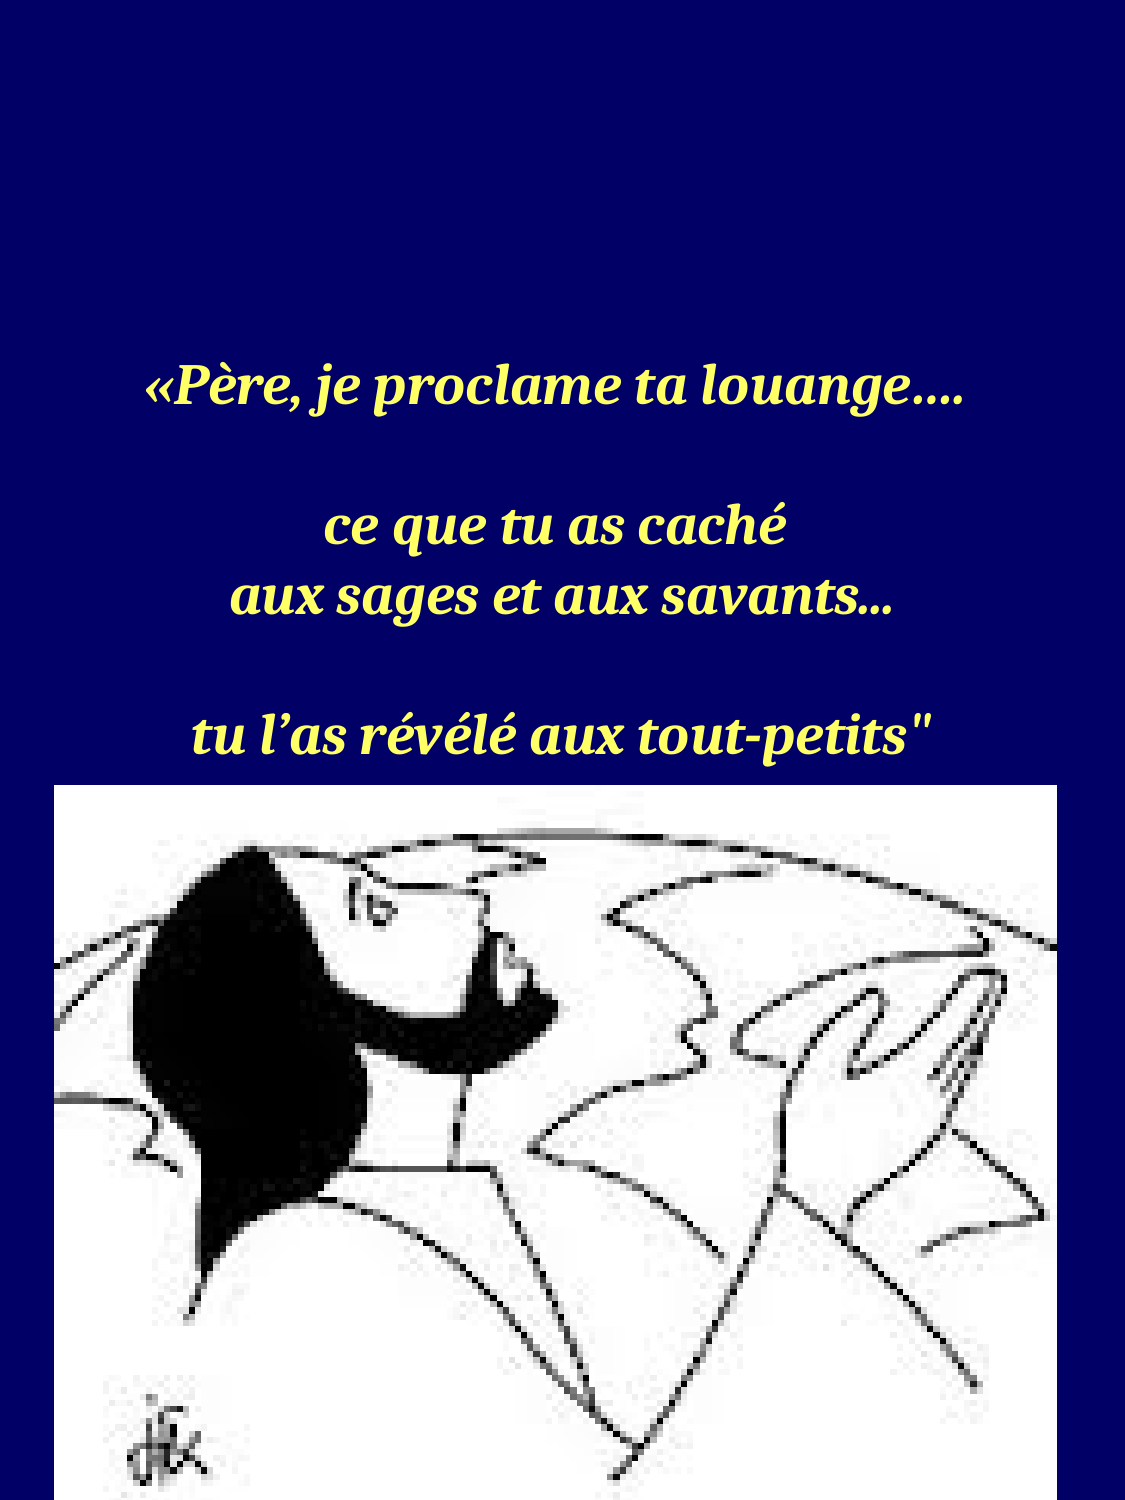

«Père, je proclame ta louange….
ce que tu as caché
aux sages et aux savants...
tu l’as révélé aux tout-petits"